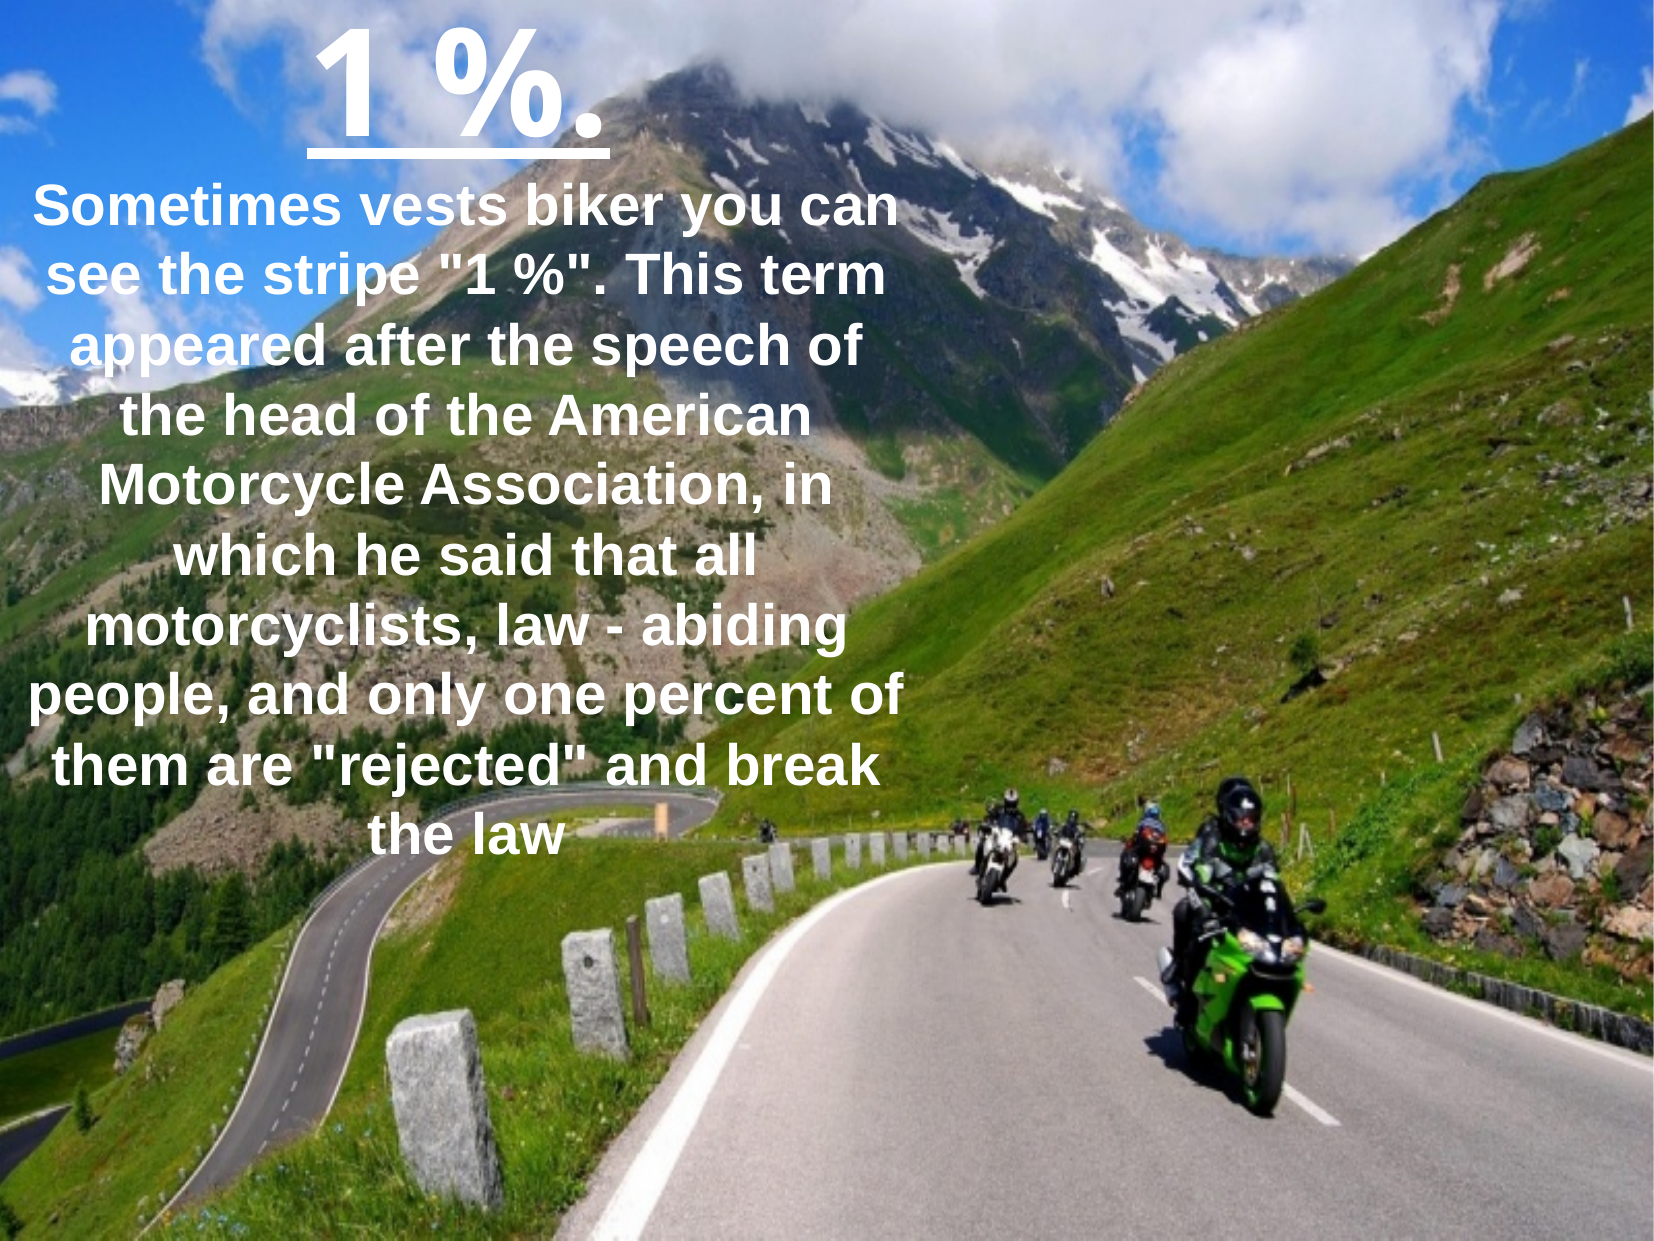

# 1 %. Sometimes vests biker you can see the stripe "1 %". This term appeared after the speech of the head of the American Motorcycle Association, in which he said that all motorcyclists, law - abiding people, and only one percent of them are "rejected" and break the law